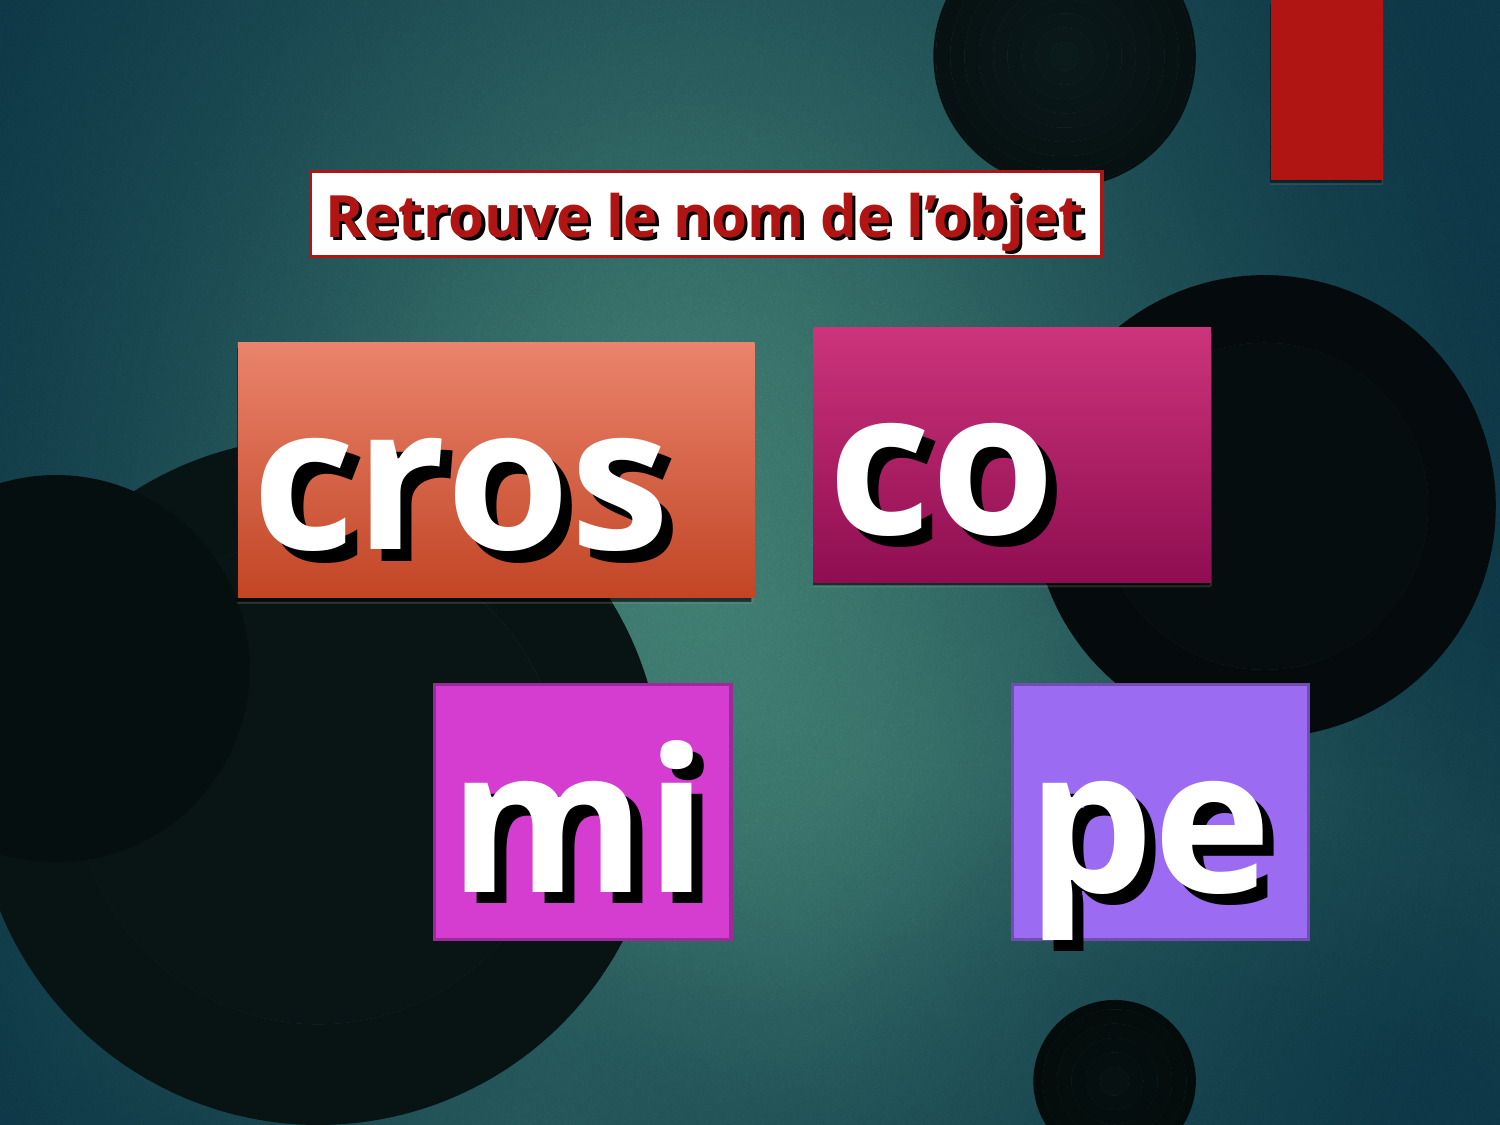

Retrouve le nom de l’objet
co
cros
mi
pe